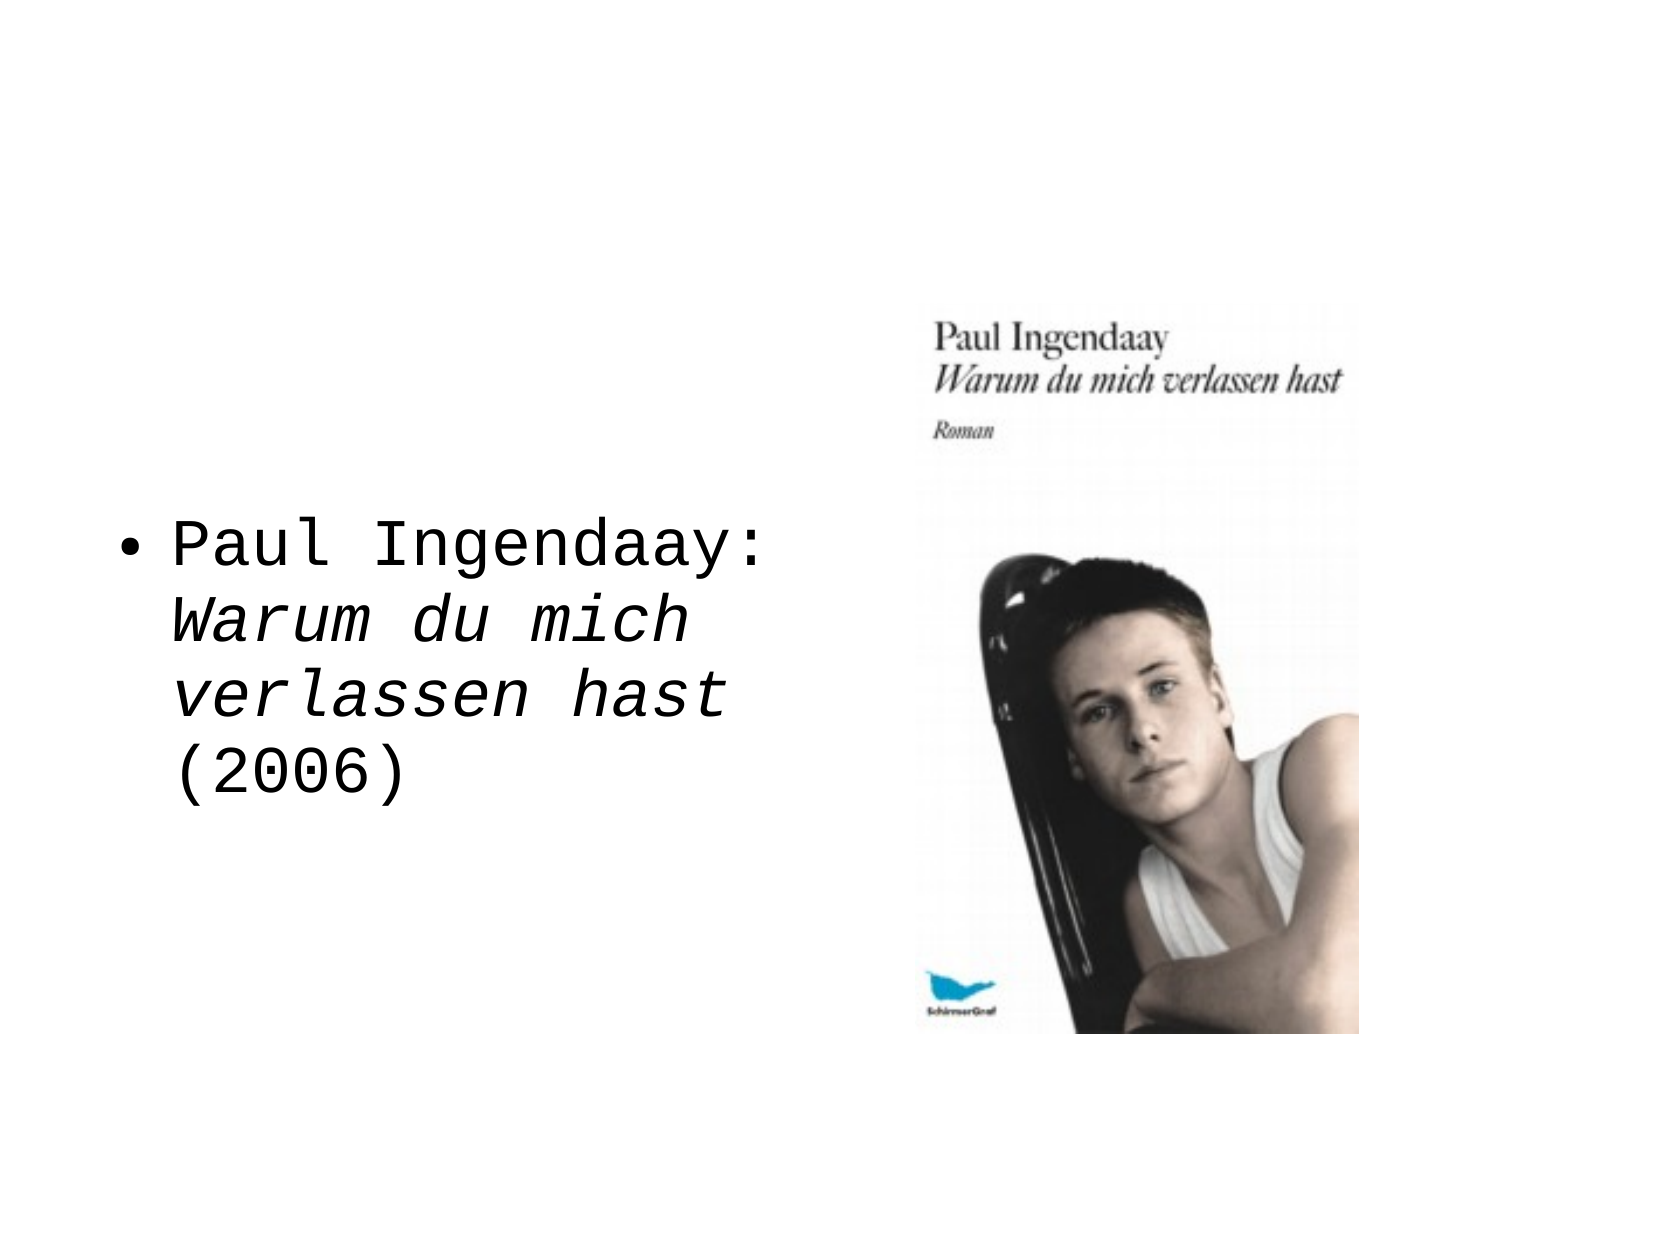

#
Paul Ingendaay: Warum du mich verlassen hast (2006)